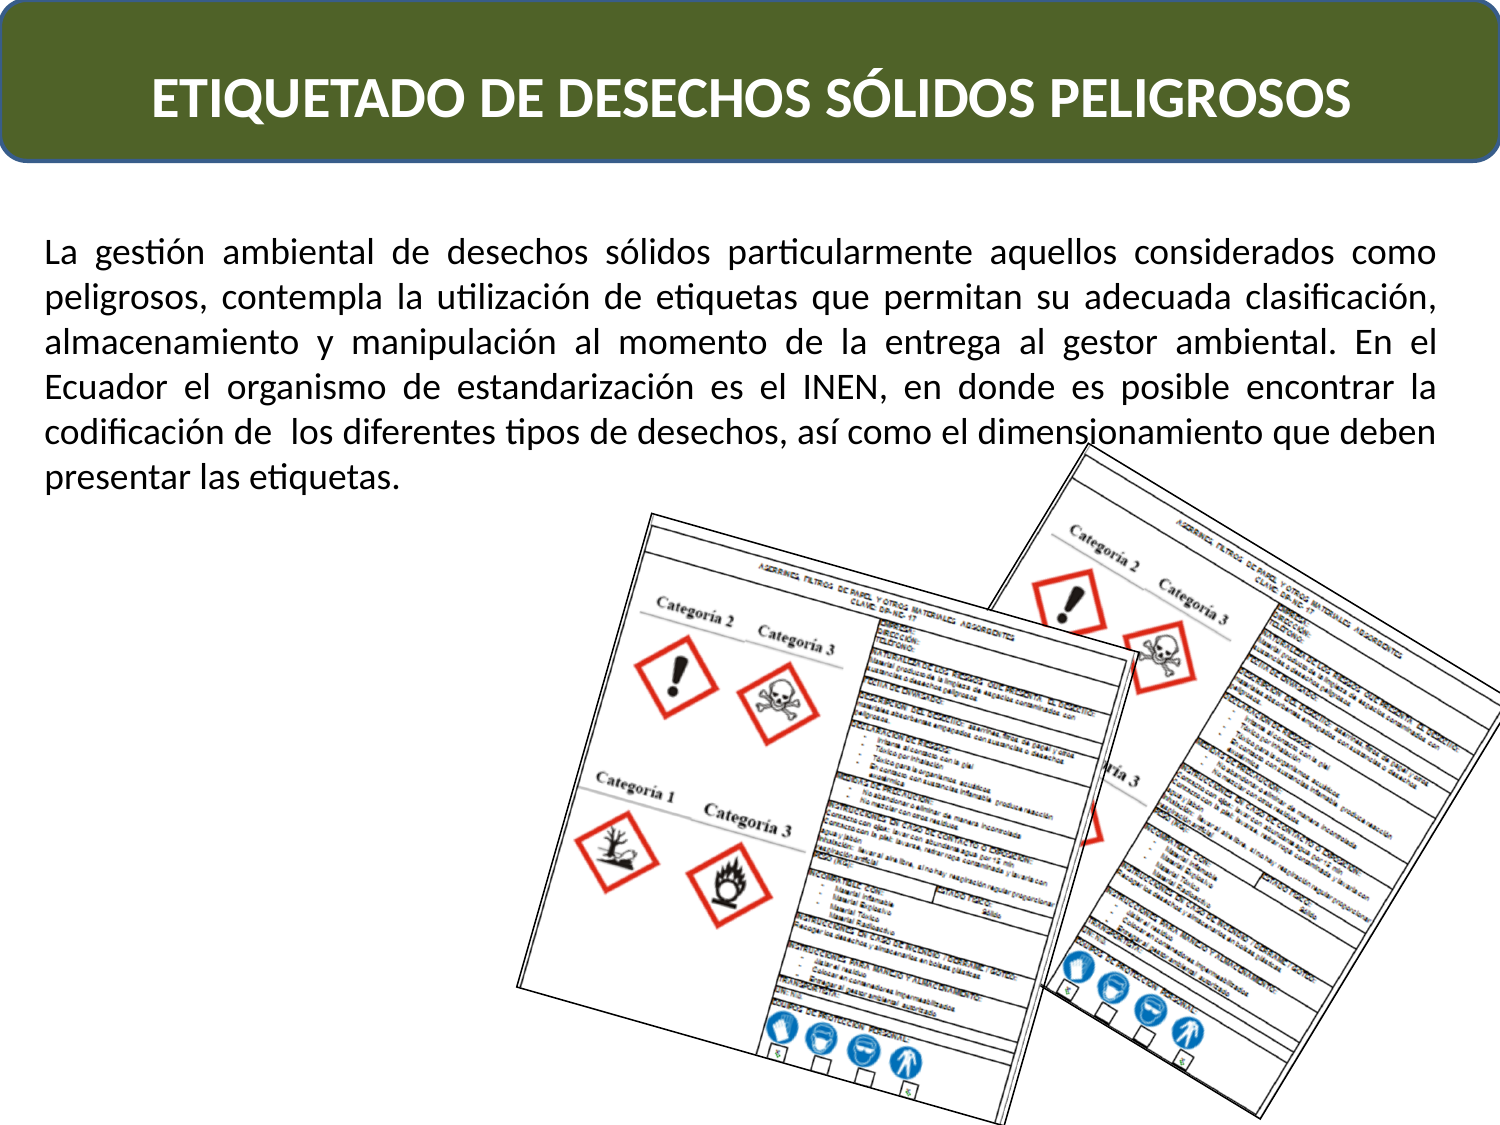

# ETIQUETADO DE DESECHOS SÓLIDOS PELIGROSOS
La gestión ambiental de desechos sólidos particularmente aquellos considerados como peligrosos, contempla la utilización de etiquetas que permitan su adecuada clasificación, almacenamiento y manipulación al momento de la entrega al gestor ambiental. En el Ecuador el organismo de estandarización es el INEN, en donde es posible encontrar la codificación de los diferentes tipos de desechos, así como el dimensionamiento que deben presentar las etiquetas.